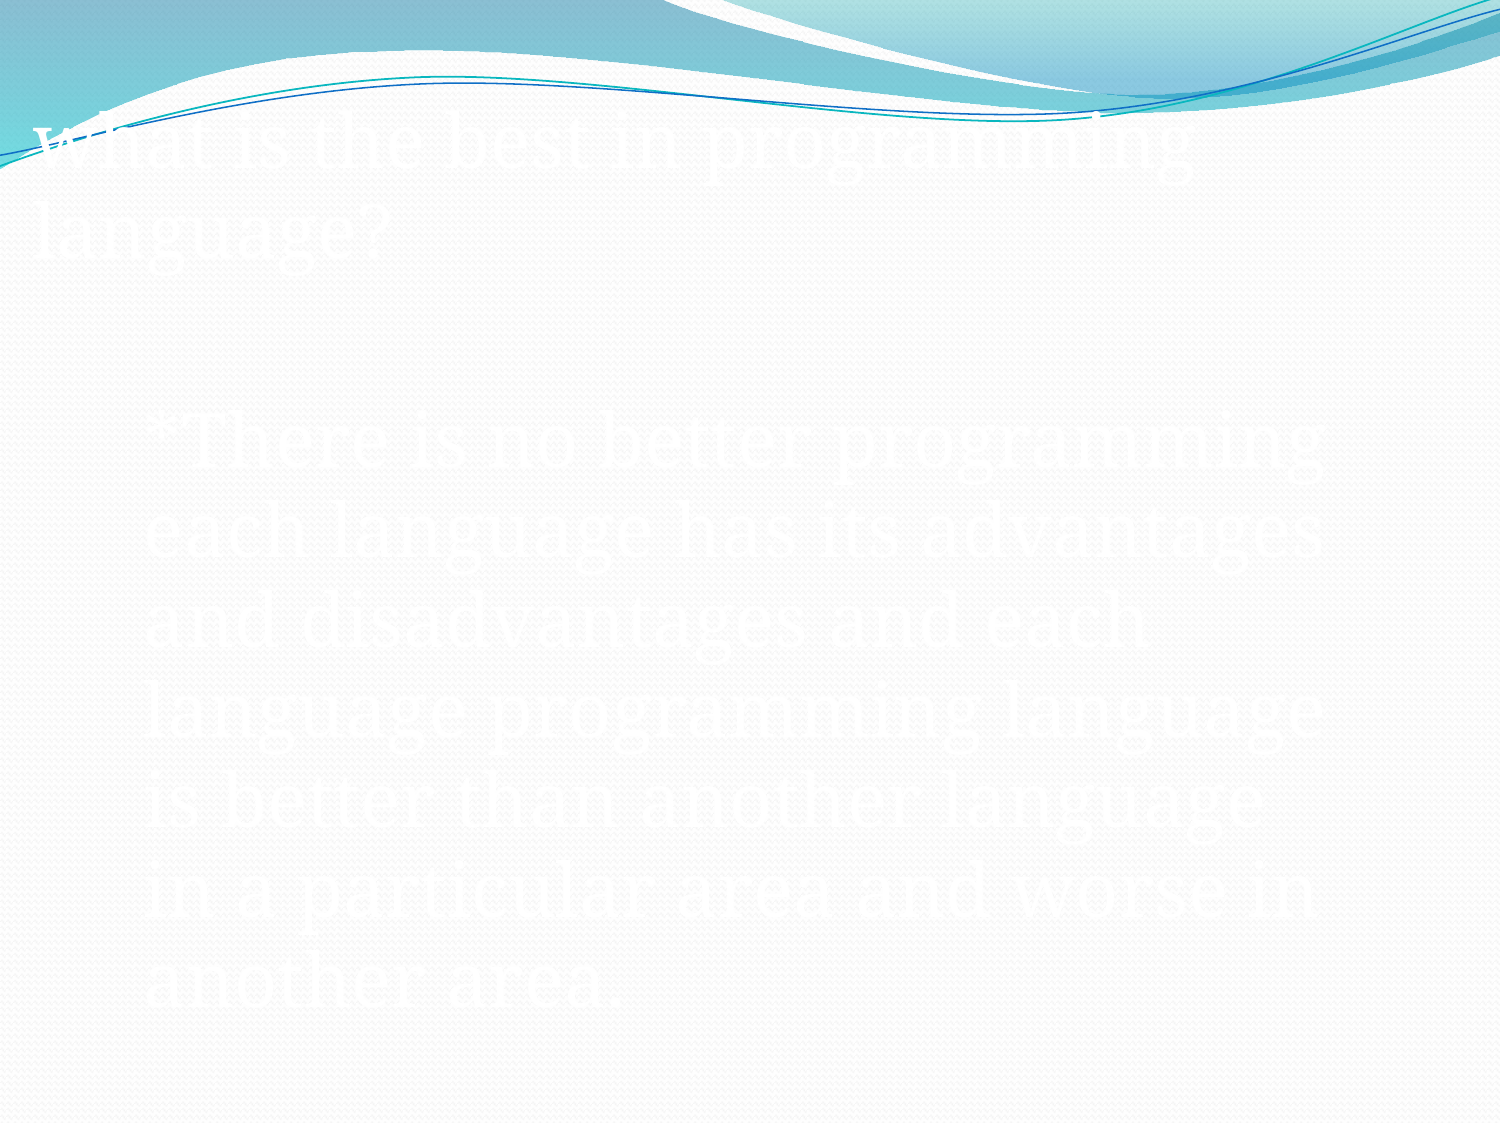

what is the best in programming language?
*There is no better programming each language has its advantages and disadvantages and each language programming language is better than another language in a particular area and worse in another area.